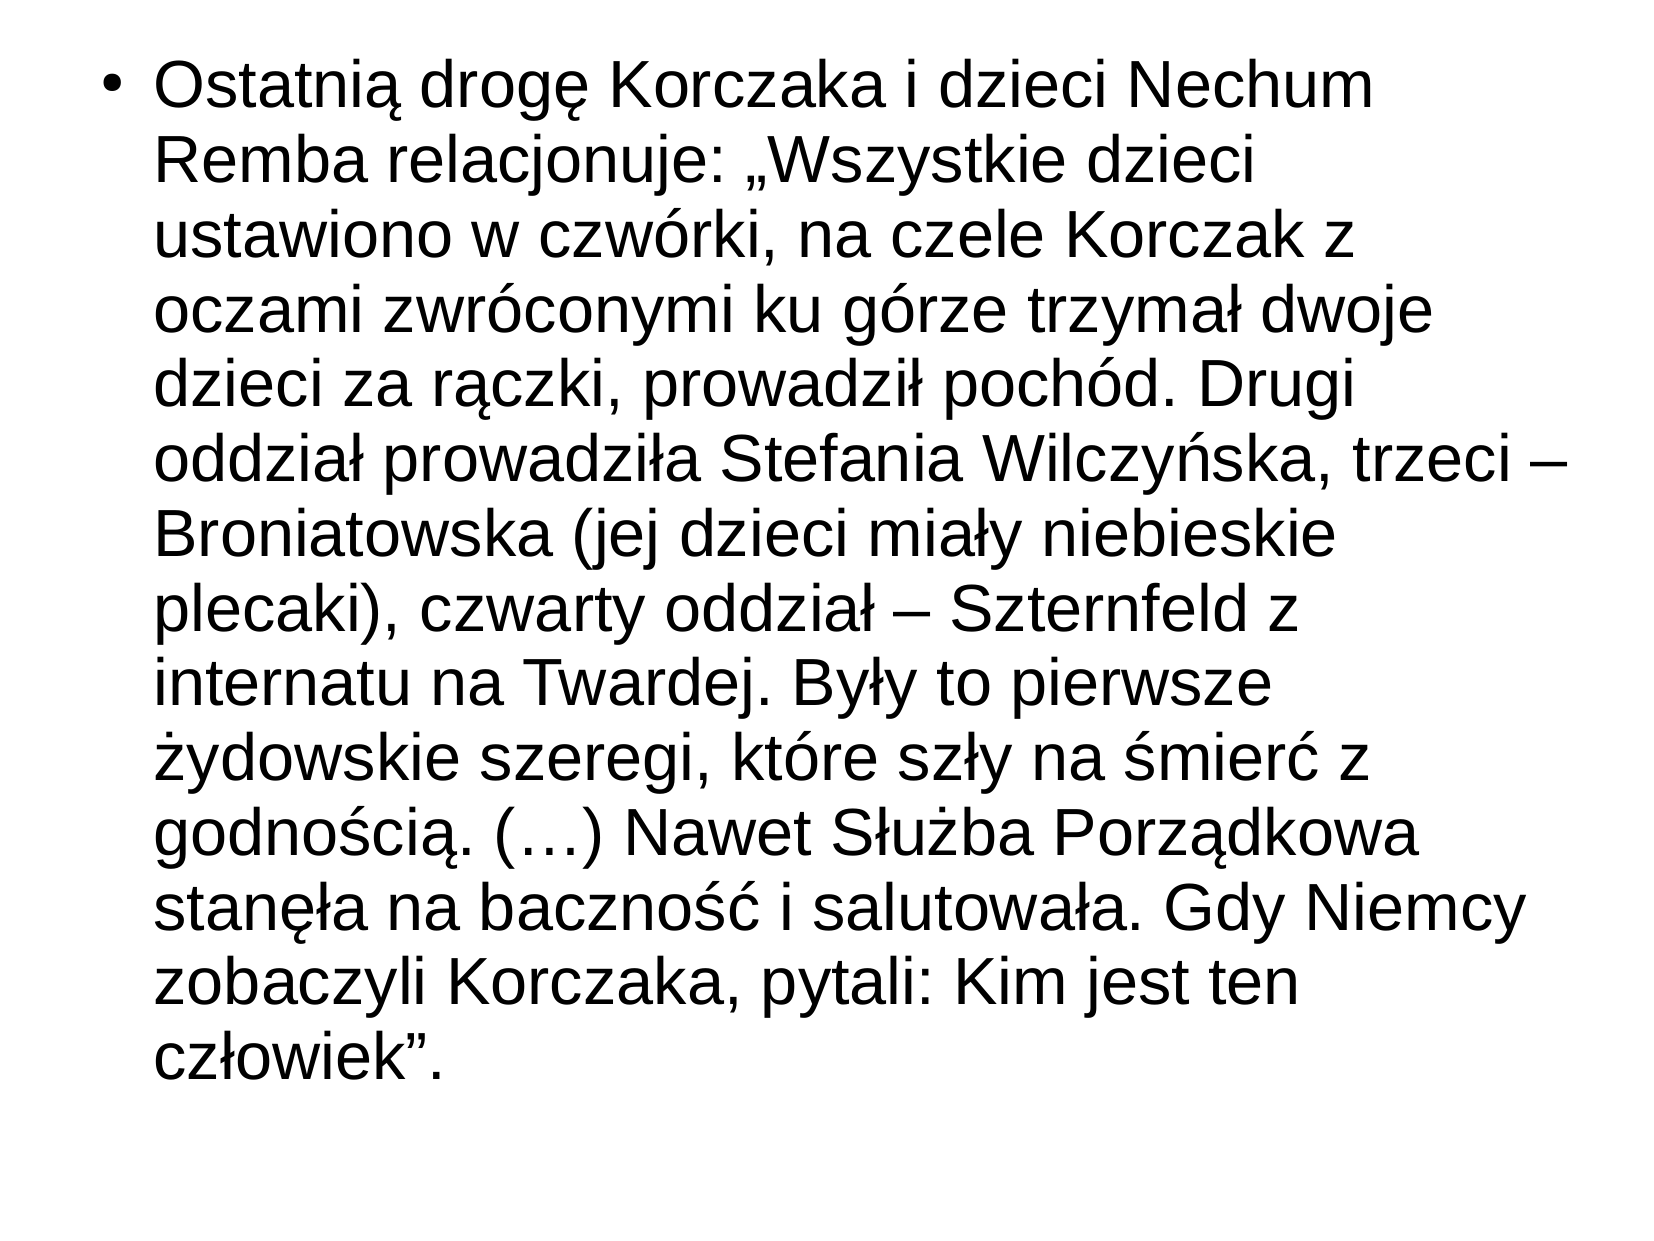

# Ostatnią drogę Korczaka i dzieci Nechum Remba relacjonuje: „Wszystkie dzieci ustawiono w czwórki, na czele Korczak z oczami zwróconymi ku górze trzymał dwoje dzieci za rączki, prowadził pochód. Drugi oddział prowadziła Stefania Wilczyńska, trzeci – Broniatowska (jej dzieci miały niebieskie plecaki), czwarty oddział – Szternfeld z internatu na Twardej. Były to pierwsze żydowskie szeregi, które szły na śmierć z godnością. (…) Nawet Służba Porządkowa stanęła na baczność i salutowała. Gdy Niemcy zobaczyli Korczaka, pytali: Kim jest ten człowiek”.